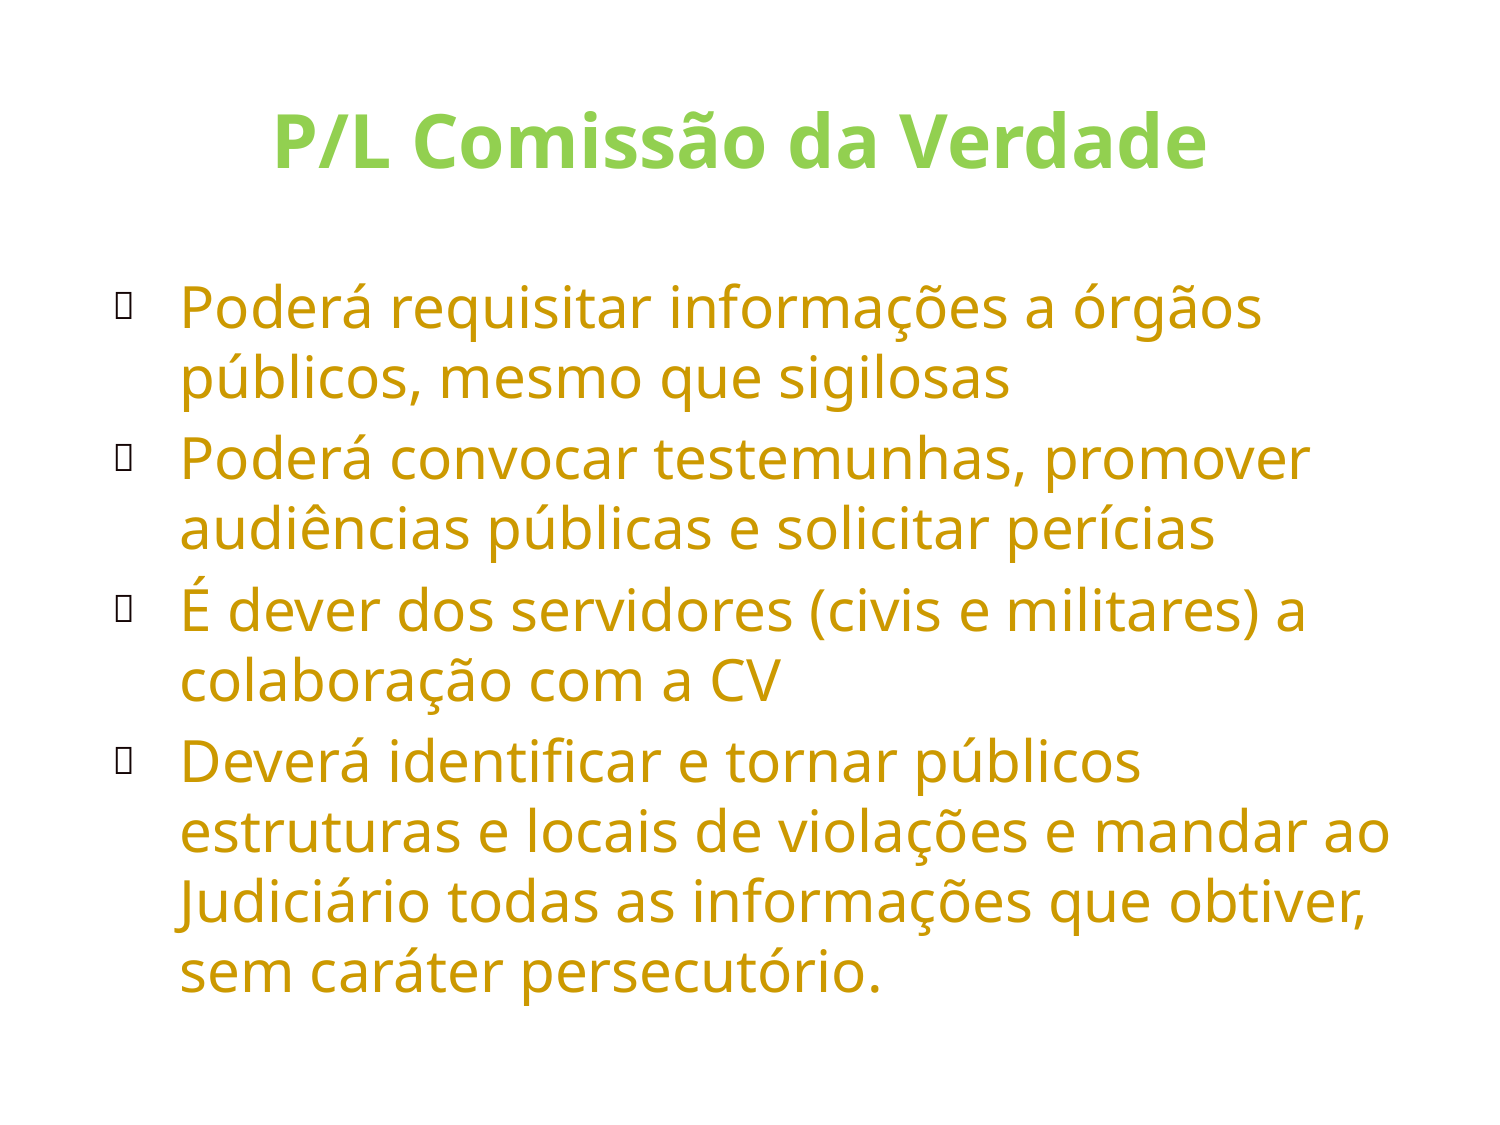

# P/L Comissão da Verdade
Poderá requisitar informações a órgãos públicos, mesmo que sigilosas
Poderá convocar testemunhas, promover audiências públicas e solicitar perícias
É dever dos servidores (civis e militares) a colaboração com a CV
Deverá identificar e tornar públicos estruturas e locais de violações e mandar ao Judiciário todas as informações que obtiver, sem caráter persecutório.